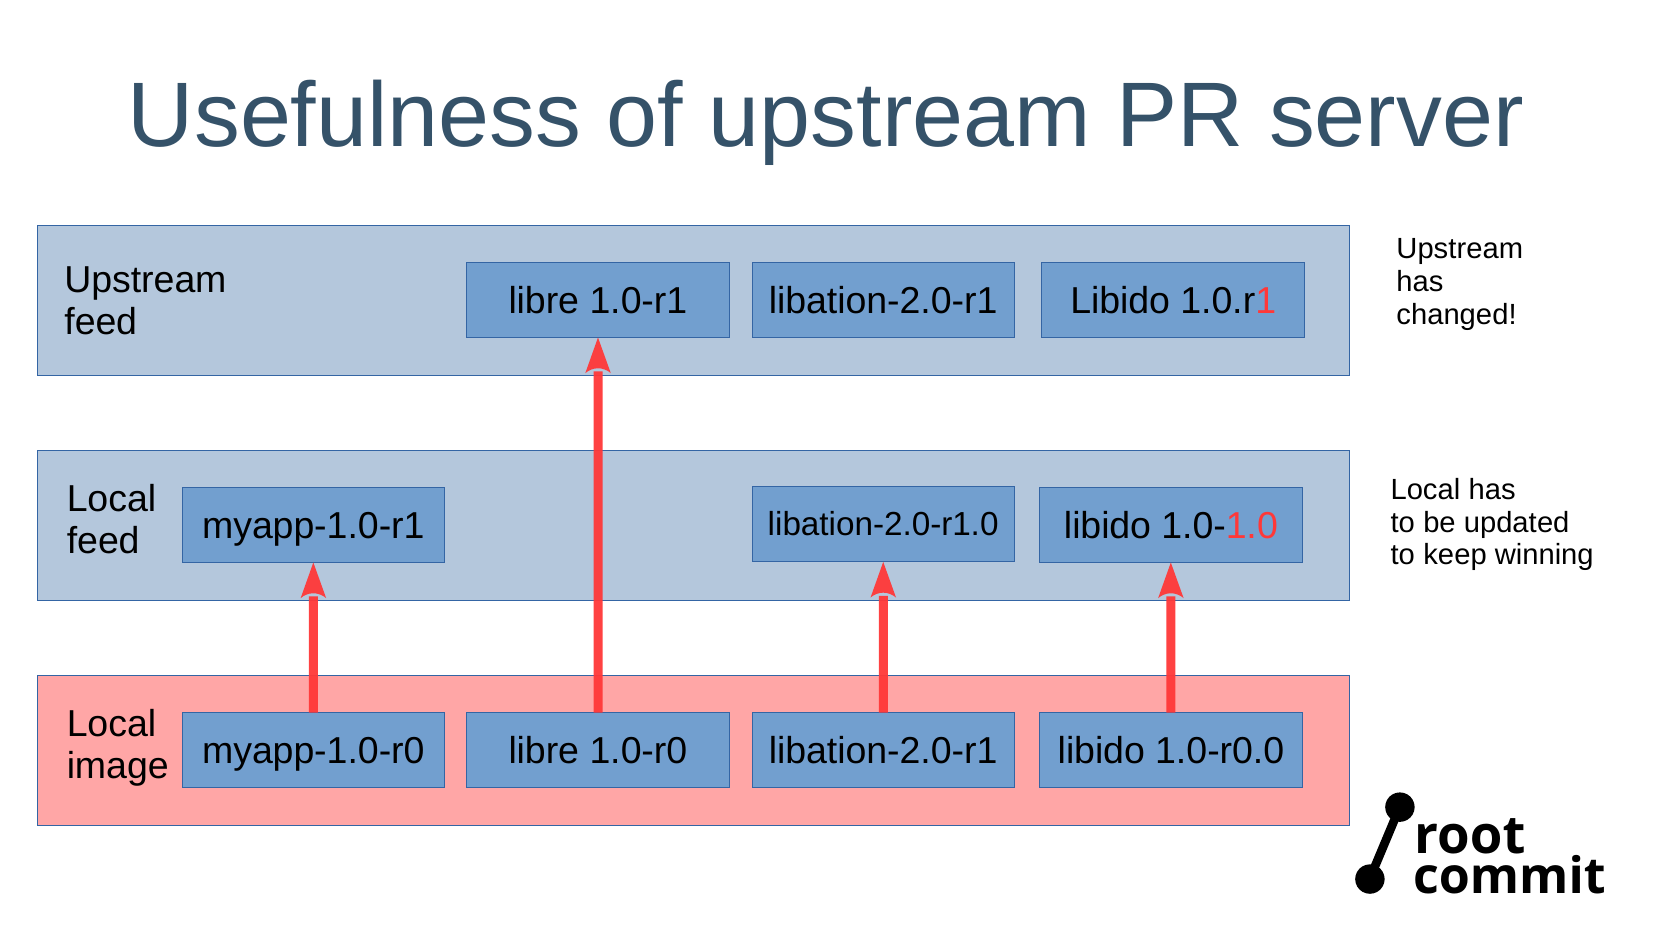

# Usefulness of upstream PR server
Upstream
has
changed!
Upstream
feed
libre 1.0-r1
libation-2.0-r1
Libido 1.0.r1
Local has
to be updated
to keep winning
Local
feed
libation-2.0-r1.0
myapp-1.0-r1
libido 1.0-1.0
Local
image
myapp-1.0-r0
libre 1.0-r0
libation-2.0-r1
libido 1.0-r0.0